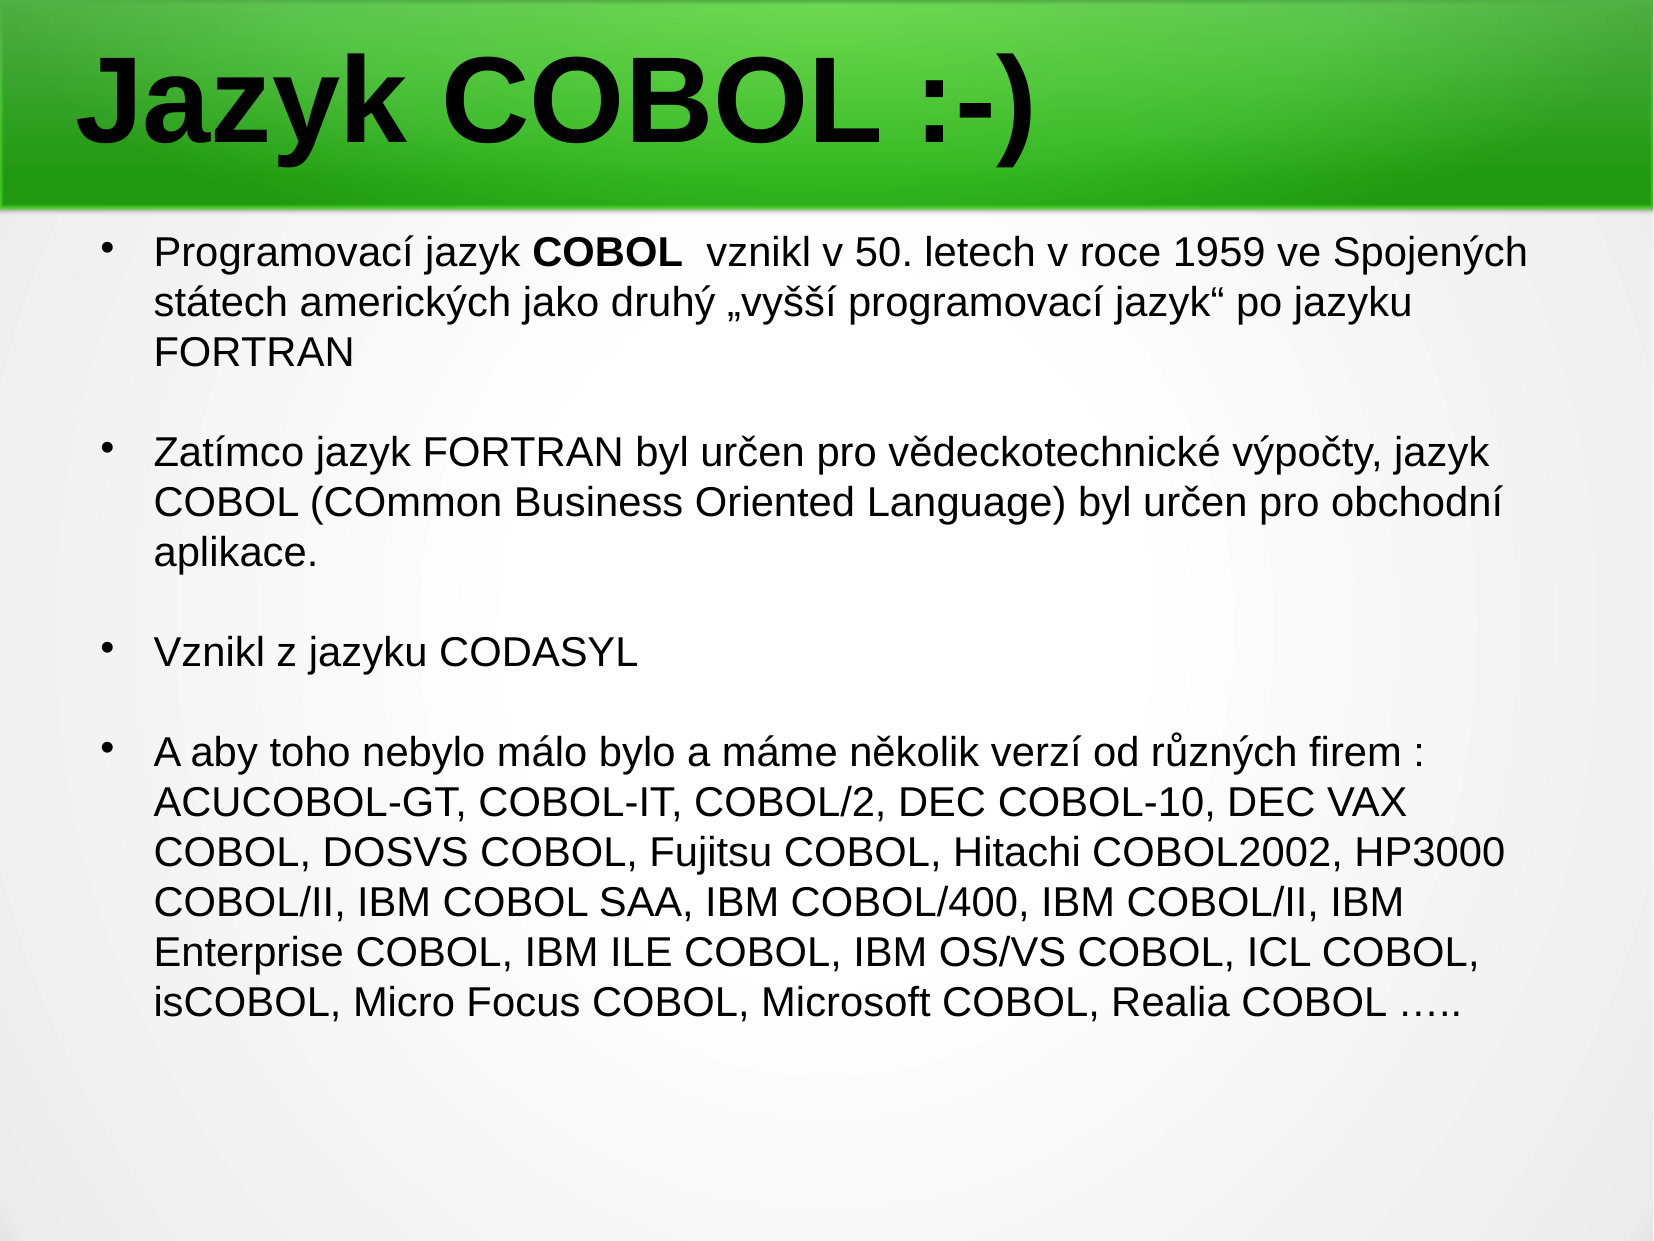

Jazyk COBOL :-)
Programovací jazyk COBOL vznikl v 50. letech v roce 1959 ve Spojených státech amerických jako druhý „vyšší programovací jazyk“ po jazyku FORTRAN
Zatímco jazyk FORTRAN byl určen pro vědeckotechnické výpočty, jazyk COBOL (COmmon Business Oriented Language) byl určen pro obchodní aplikace.
Vznikl z jazyku CODASYL
A aby toho nebylo málo bylo a máme několik verzí od různých firem : ACUCOBOL-GT, COBOL-IT, COBOL/2, DEC COBOL-10, DEC VAX COBOL, DOSVS COBOL, Fujitsu COBOL, Hitachi COBOL2002, HP3000 COBOL/II, IBM COBOL SAA, IBM COBOL/400, IBM COBOL/II, IBM Enterprise COBOL, IBM ILE COBOL, IBM OS/VS COBOL, ICL COBOL, isCOBOL, Micro Focus COBOL, Microsoft COBOL, Realia COBOL …..